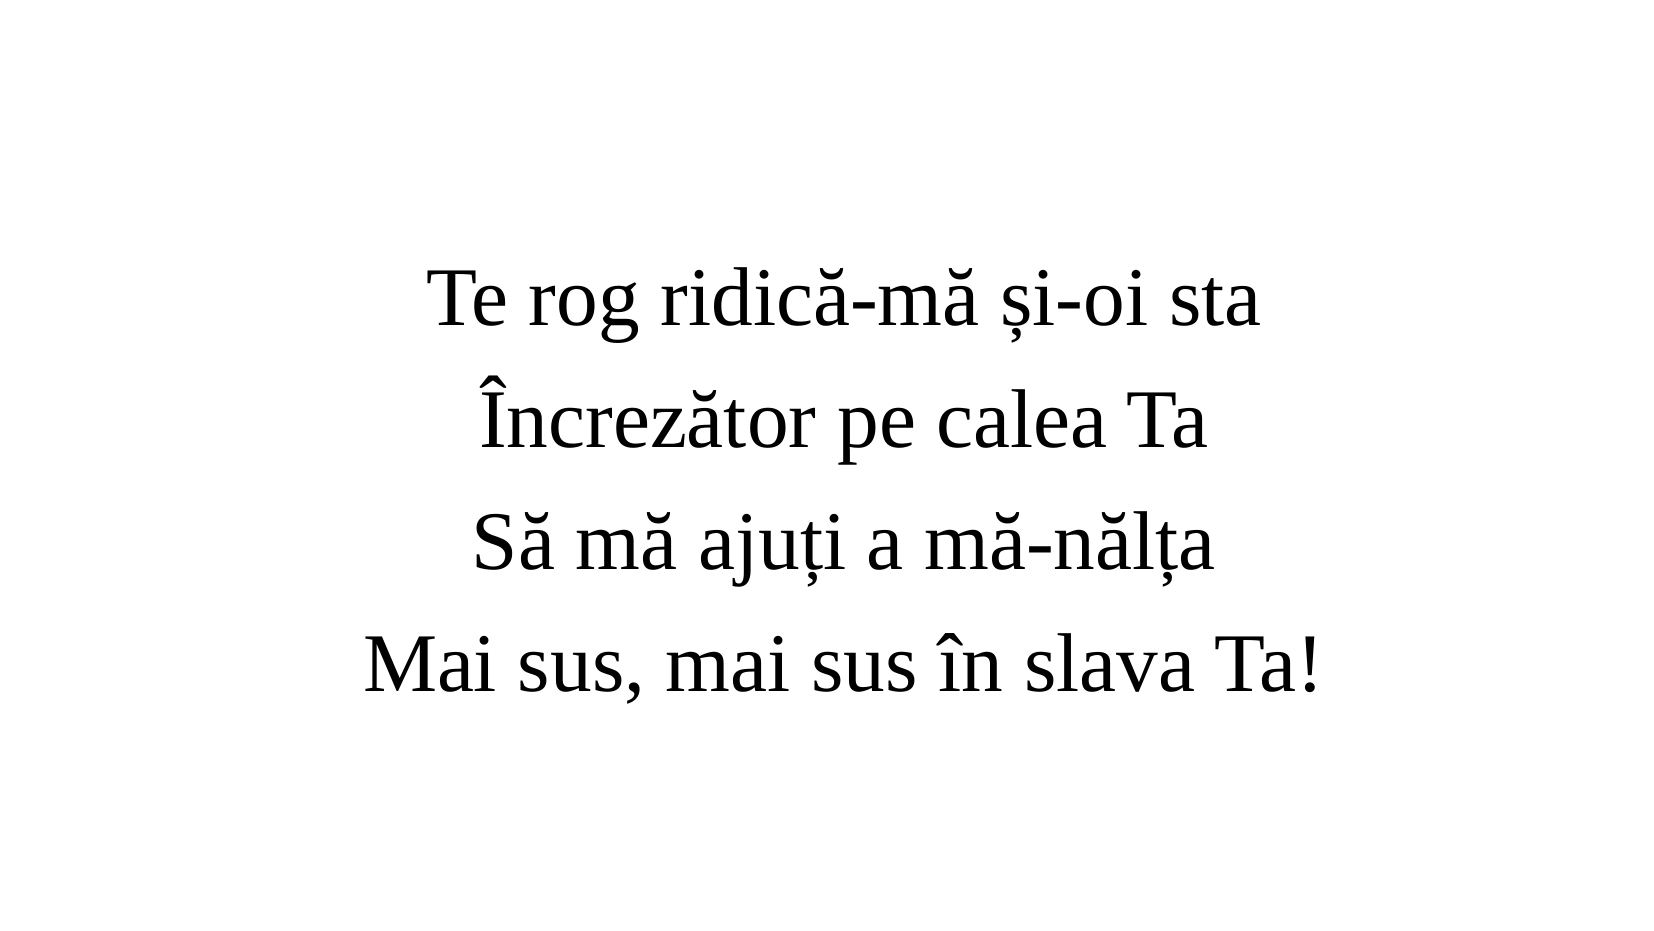

# Te rog ridică-mă și-oi sta
Încrezător pe calea Ta
Să mă ajuți a mă-nălța
Mai sus, mai sus în slava Ta!